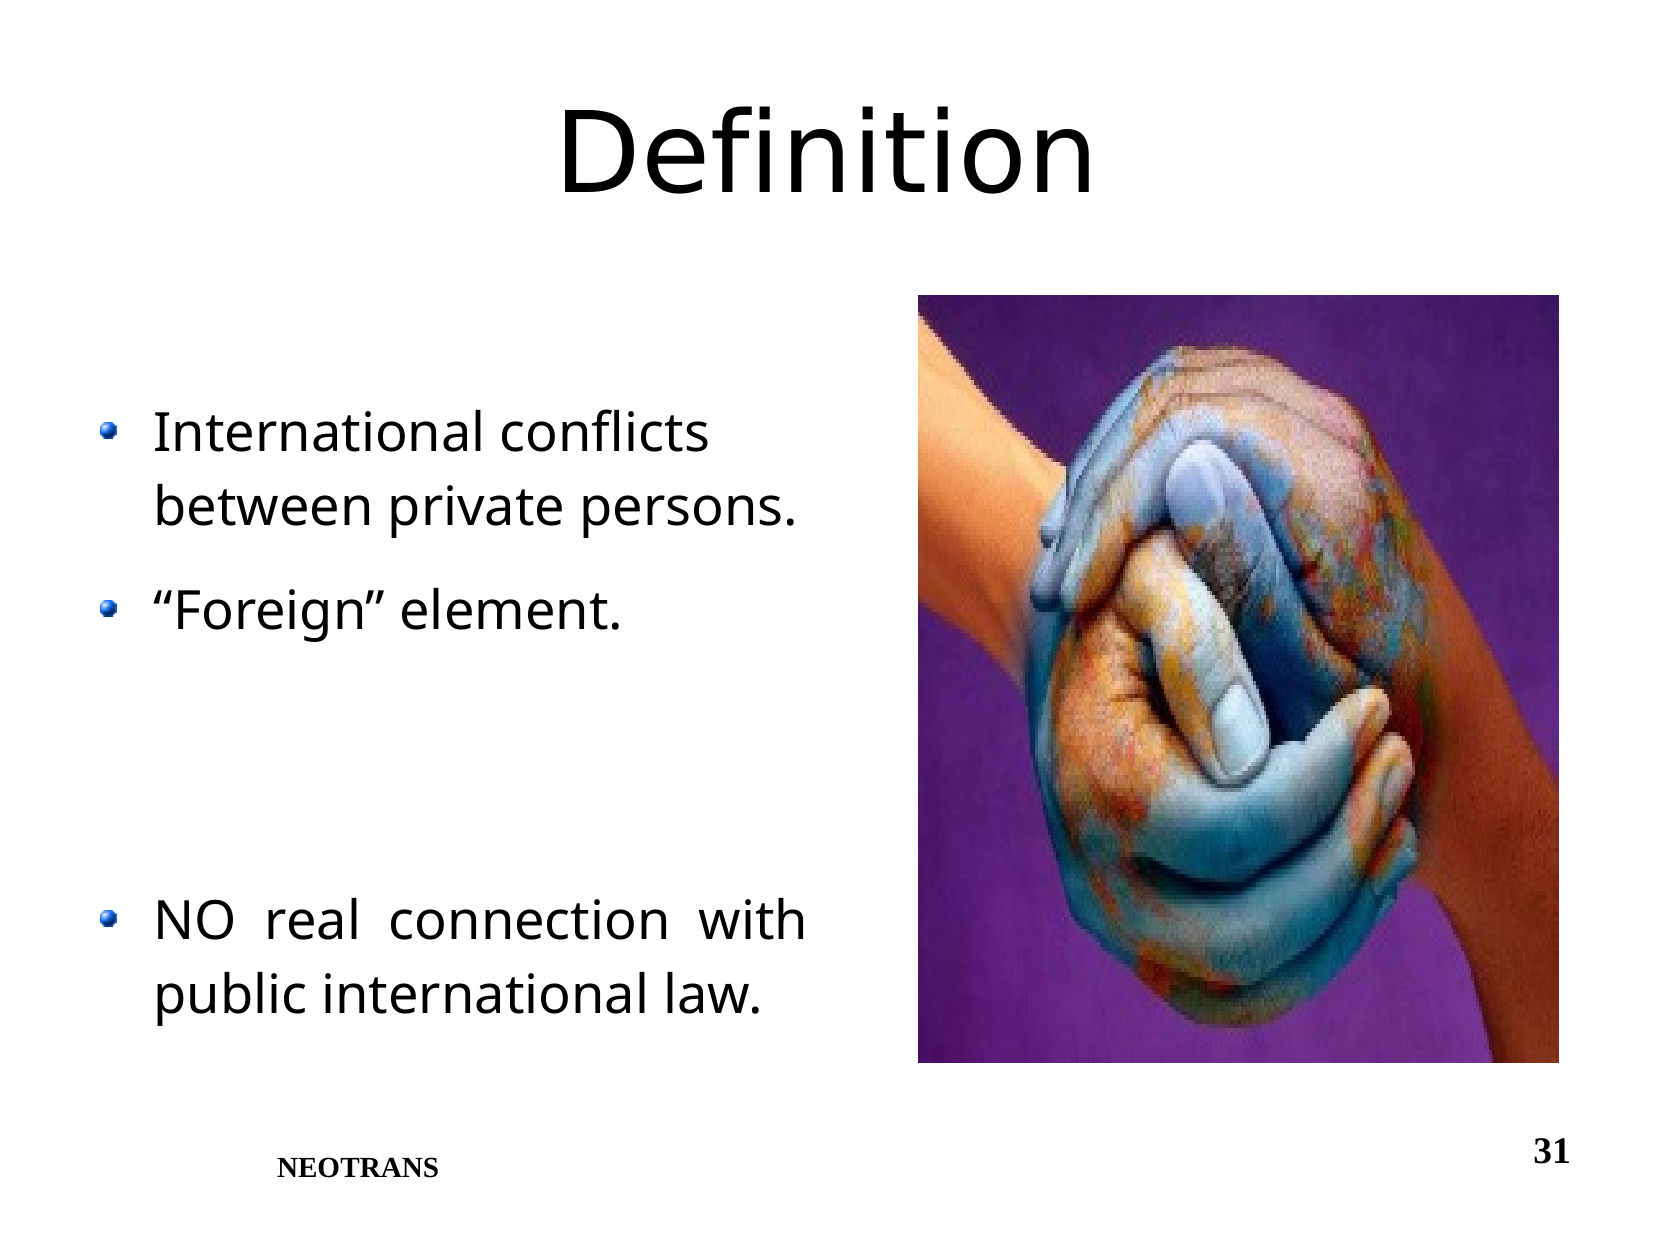

# Definition
International conflicts between private persons.
“Foreign” element.
NO real connection with public international law.
31
NEOTRANS